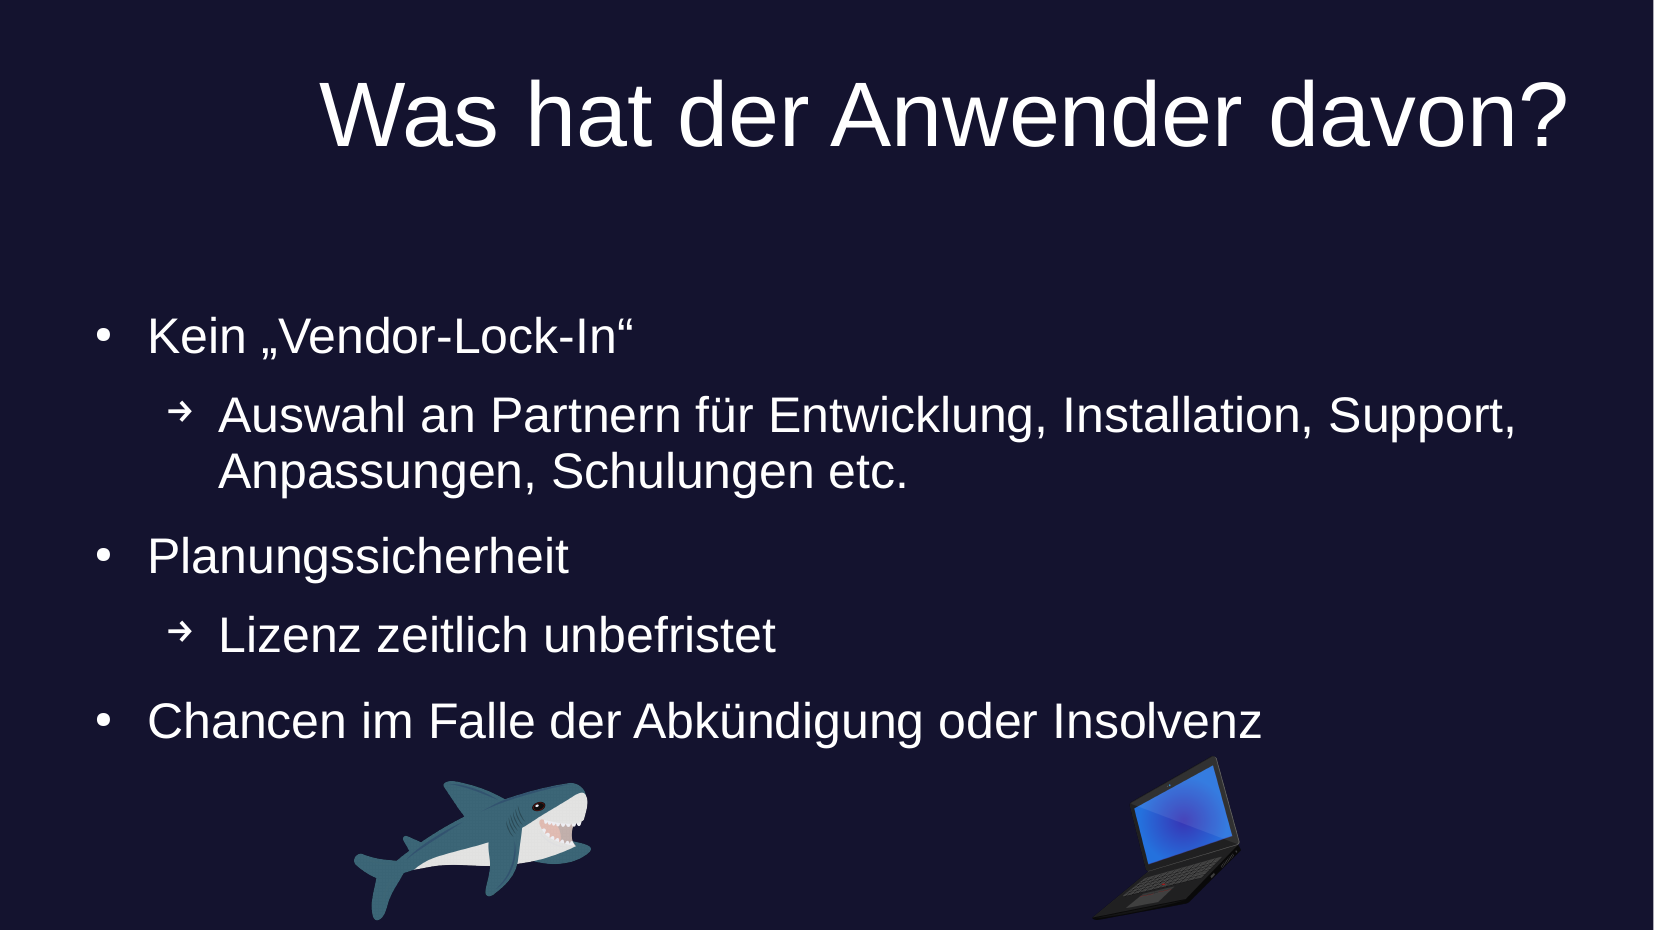

# Was hat der Anwender davon?
Kein „Vendor-Lock-In“
Auswahl an Partnern für Entwicklung, Installation, Support, Anpassungen, Schulungen etc.
Planungssicherheit
Lizenz zeitlich unbefristet
Chancen im Falle der Abkündigung oder Insolvenz